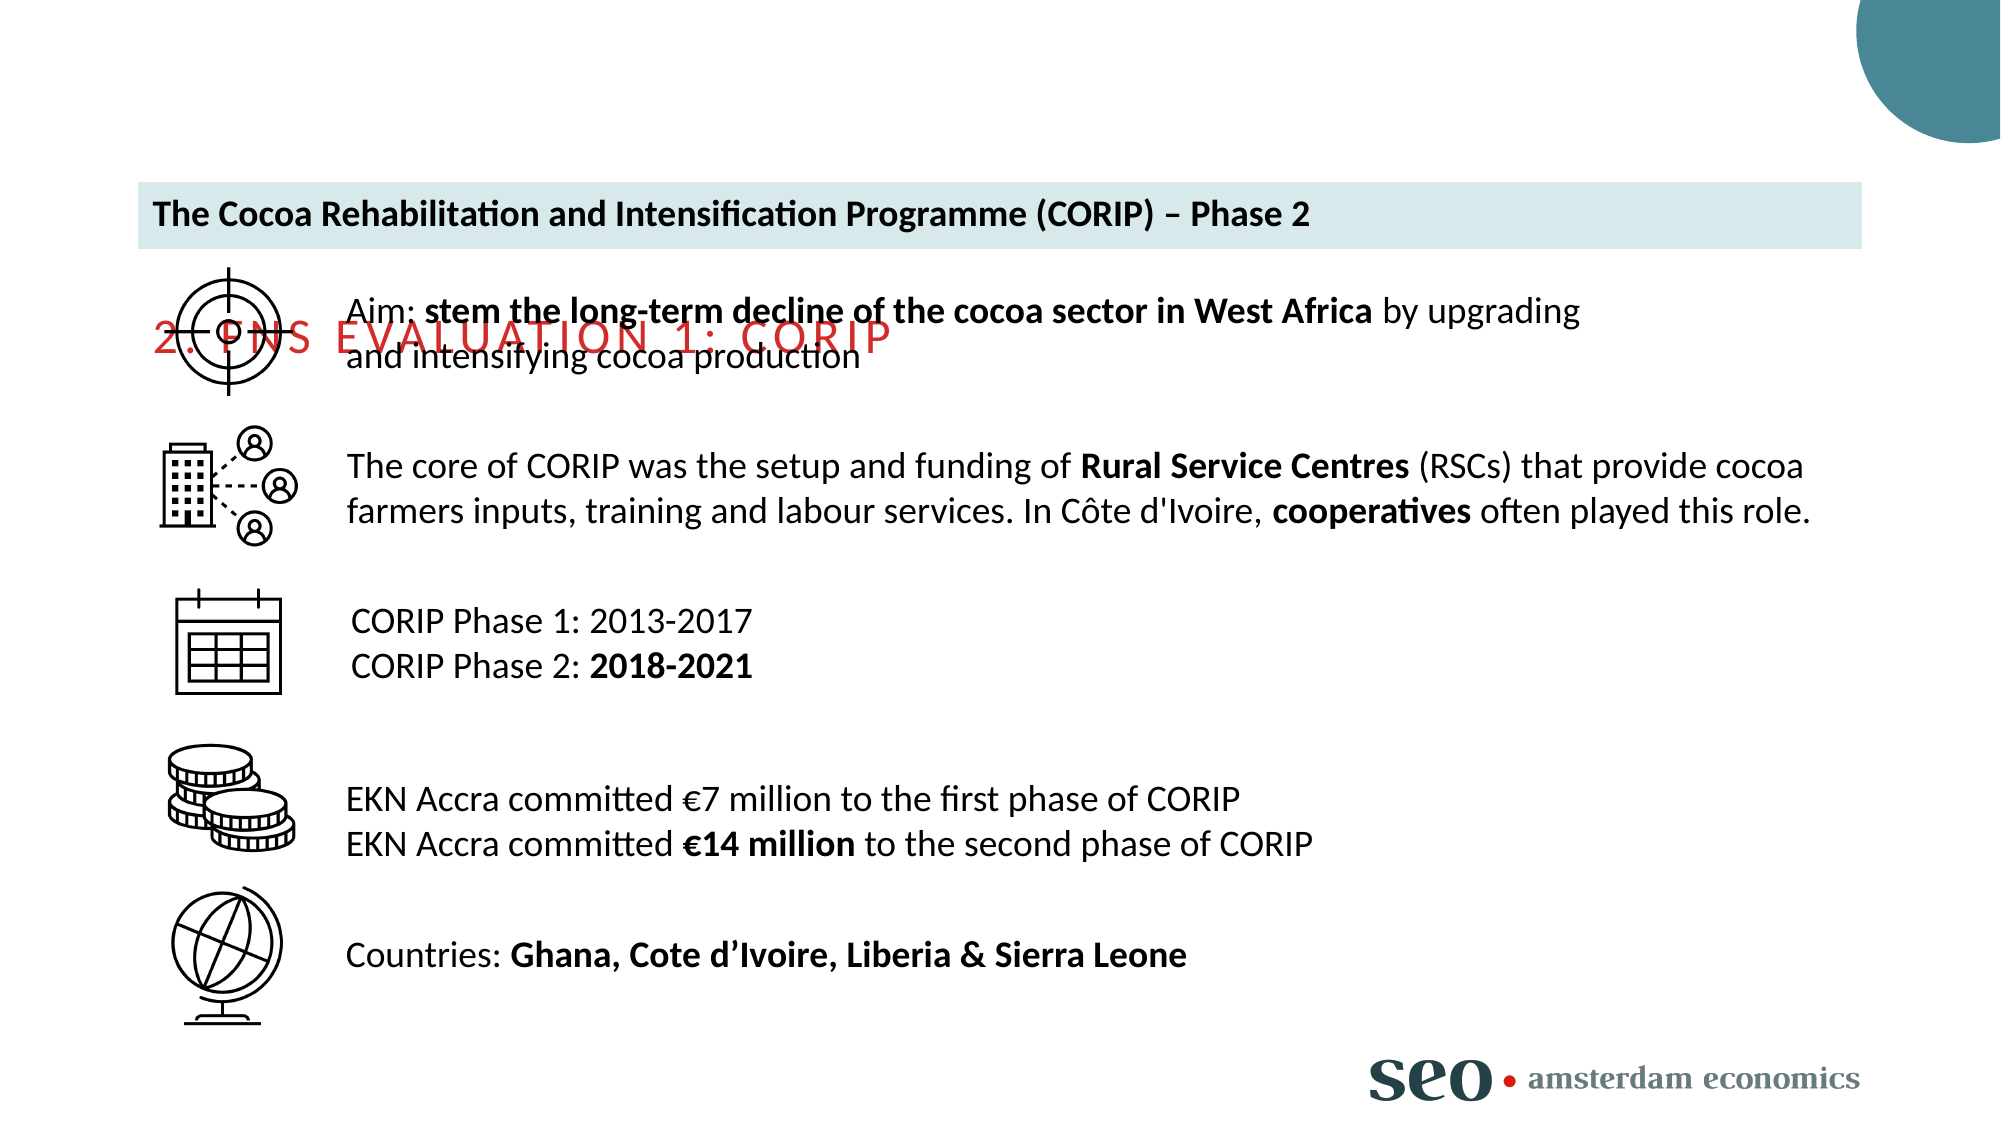

The Cocoa Rehabilitation and Intensification Programme (CORIP) – Phase 2
Aim: stem the long-term decline of the cocoa sector in West Africa by upgrading and intensifying cocoa production
# 2. FNS EVALUATION 1: CORIP
The core of CORIP was the setup and funding of Rural Service Centres (RSCs) that provide cocoa farmers inputs, training and labour services. In Côte d'Ivoire, cooperatives often played this role.
CORIP Phase 1: 2013-2017
CORIP Phase 2: 2018-2021
EKN Accra committed €7 million to the first phase of CORIP
EKN Accra committed €14 million to the second phase of CORIP
Countries: Ghana, Cote d’Ivoire, Liberia & Sierra Leone